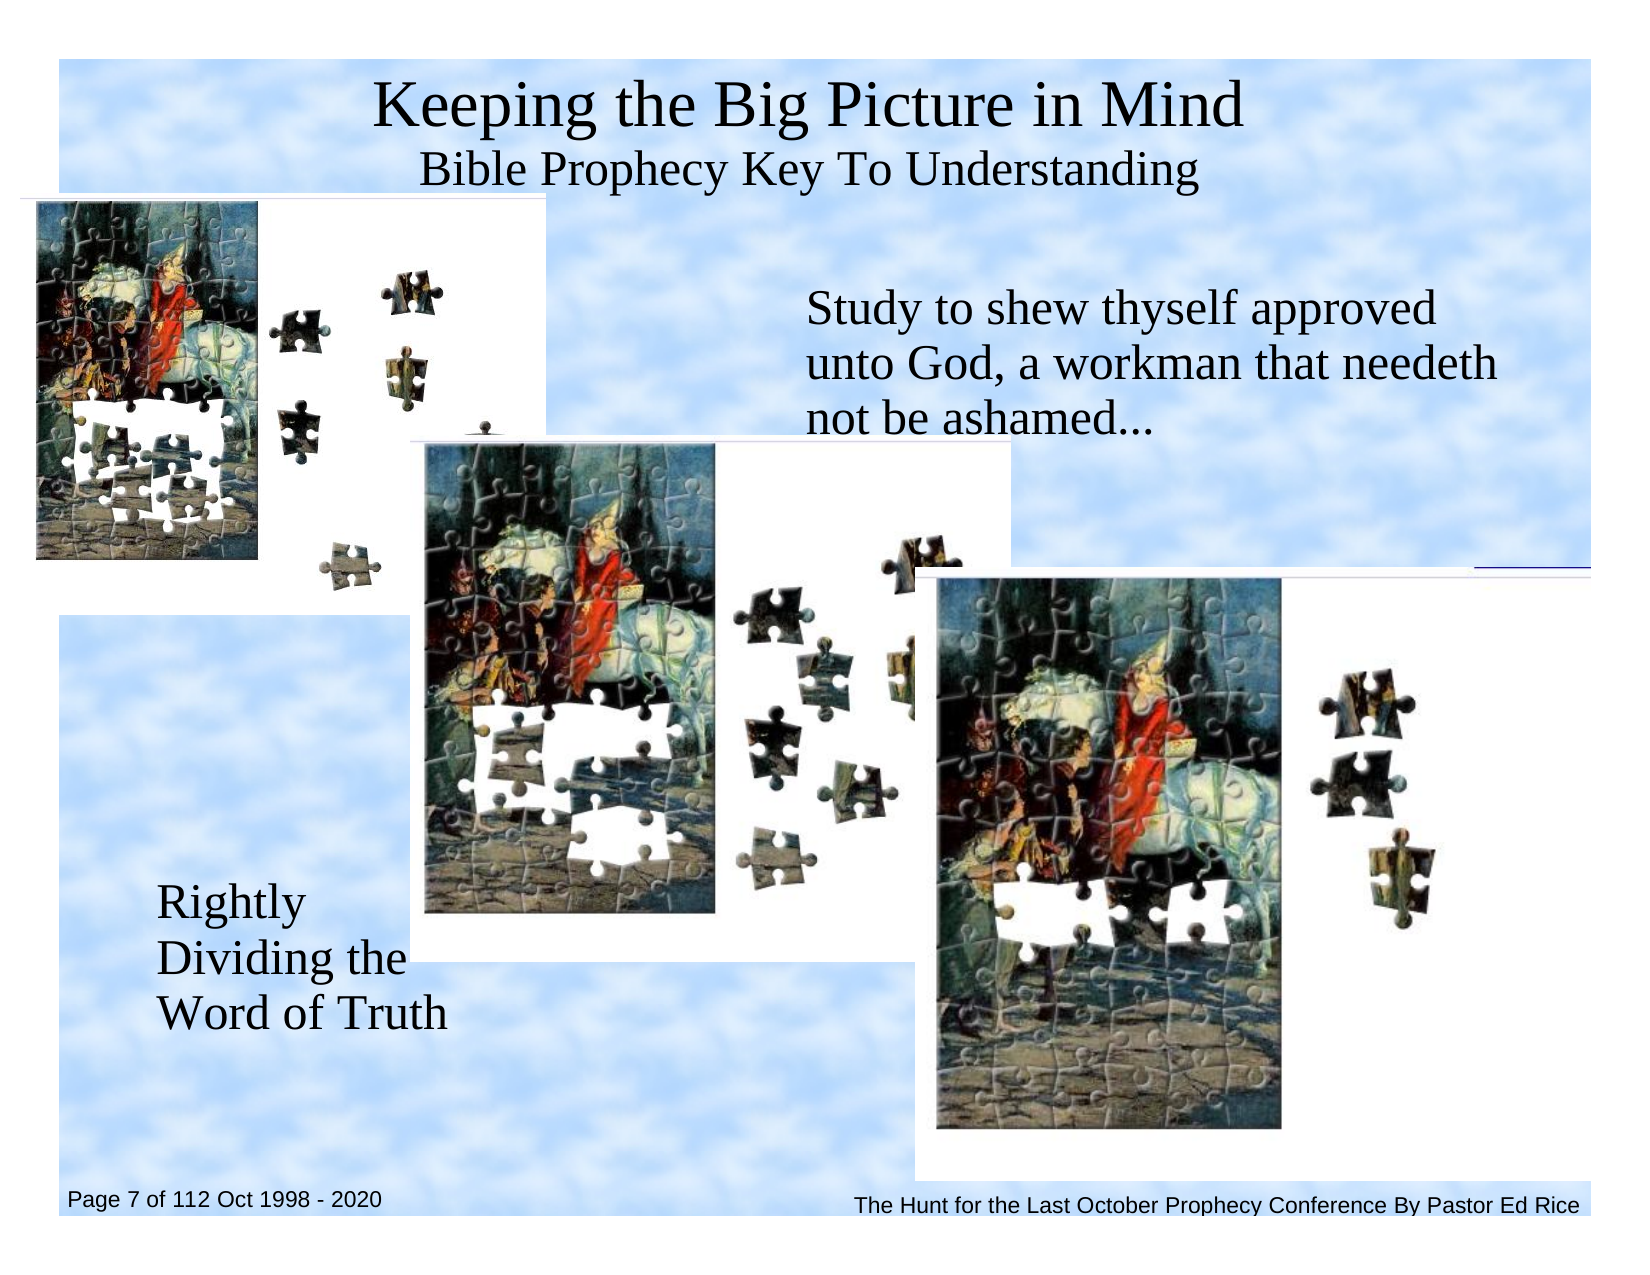

# Keeping the Big Picture in Mind Bible Prophecy Key To Understanding
Study to shew thyself approved
unto God, a workman that needeth
not be ashamed...
Rightly
Dividing the
Word of Truth